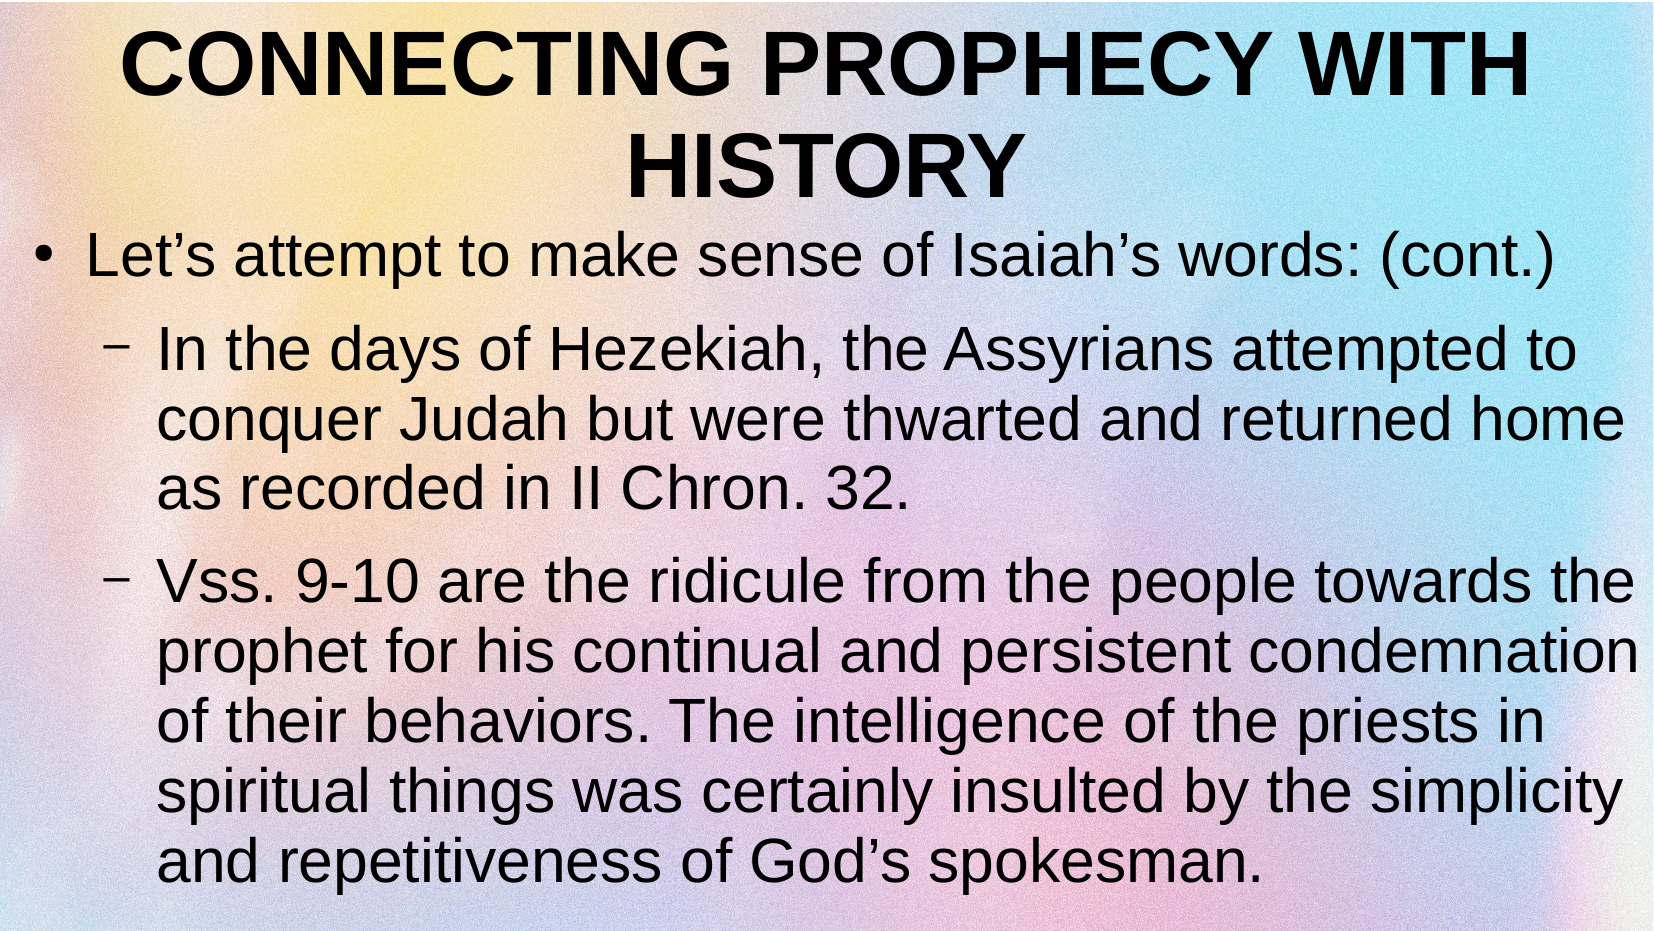

# CONNECTING PROPHECY WITH HISTORY
Let’s attempt to make sense of Isaiah’s words: (cont.)
In the days of Hezekiah, the Assyrians attempted to conquer Judah but were thwarted and returned home as recorded in II Chron. 32.
Vss. 9-10 are the ridicule from the people towards the prophet for his continual and persistent condemnation of their behaviors. The intelligence of the priests in spiritual things was certainly insulted by the simplicity and repetitiveness of God’s spokesman.